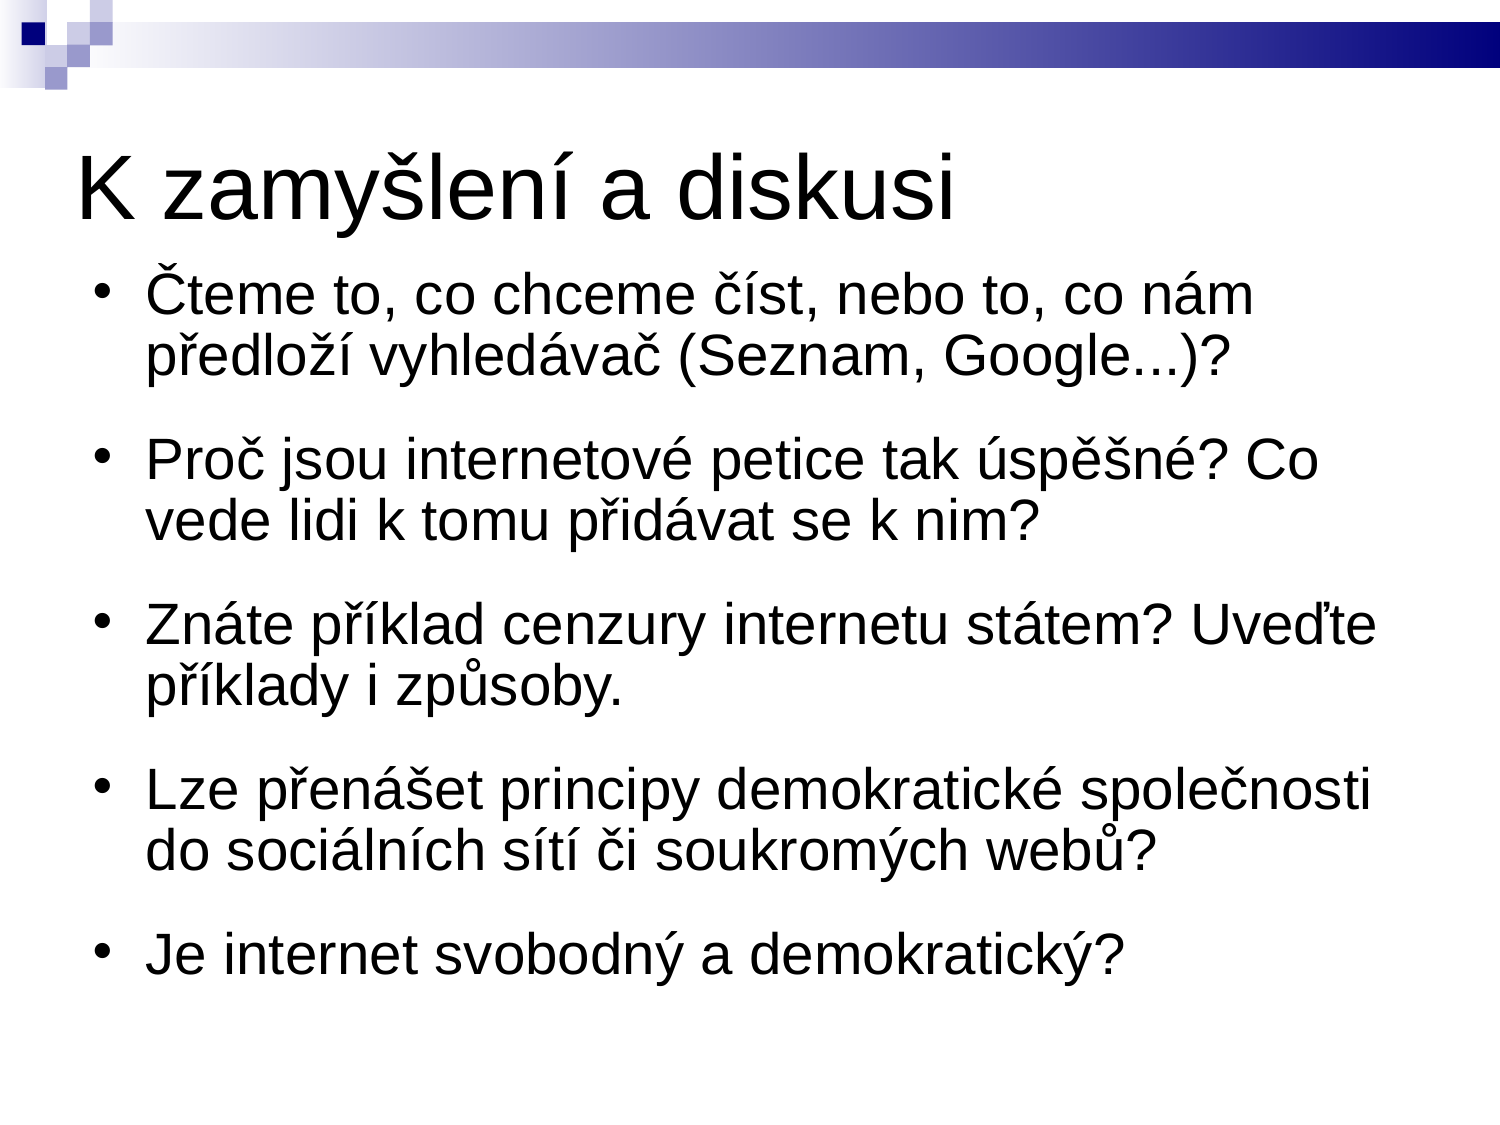

# K zamyšlení a diskusi
Čteme to, co chceme číst, nebo to, co nám předloží vyhledávač (Seznam, Google...)?
Proč jsou internetové petice tak úspěšné? Co vede lidi k tomu přidávat se k nim?
Znáte příklad cenzury internetu státem? Uveďte příklady i způsoby.
Lze přenášet principy demokratické společnosti do sociálních sítí či soukromých webů?
Je internet svobodný a demokratický?